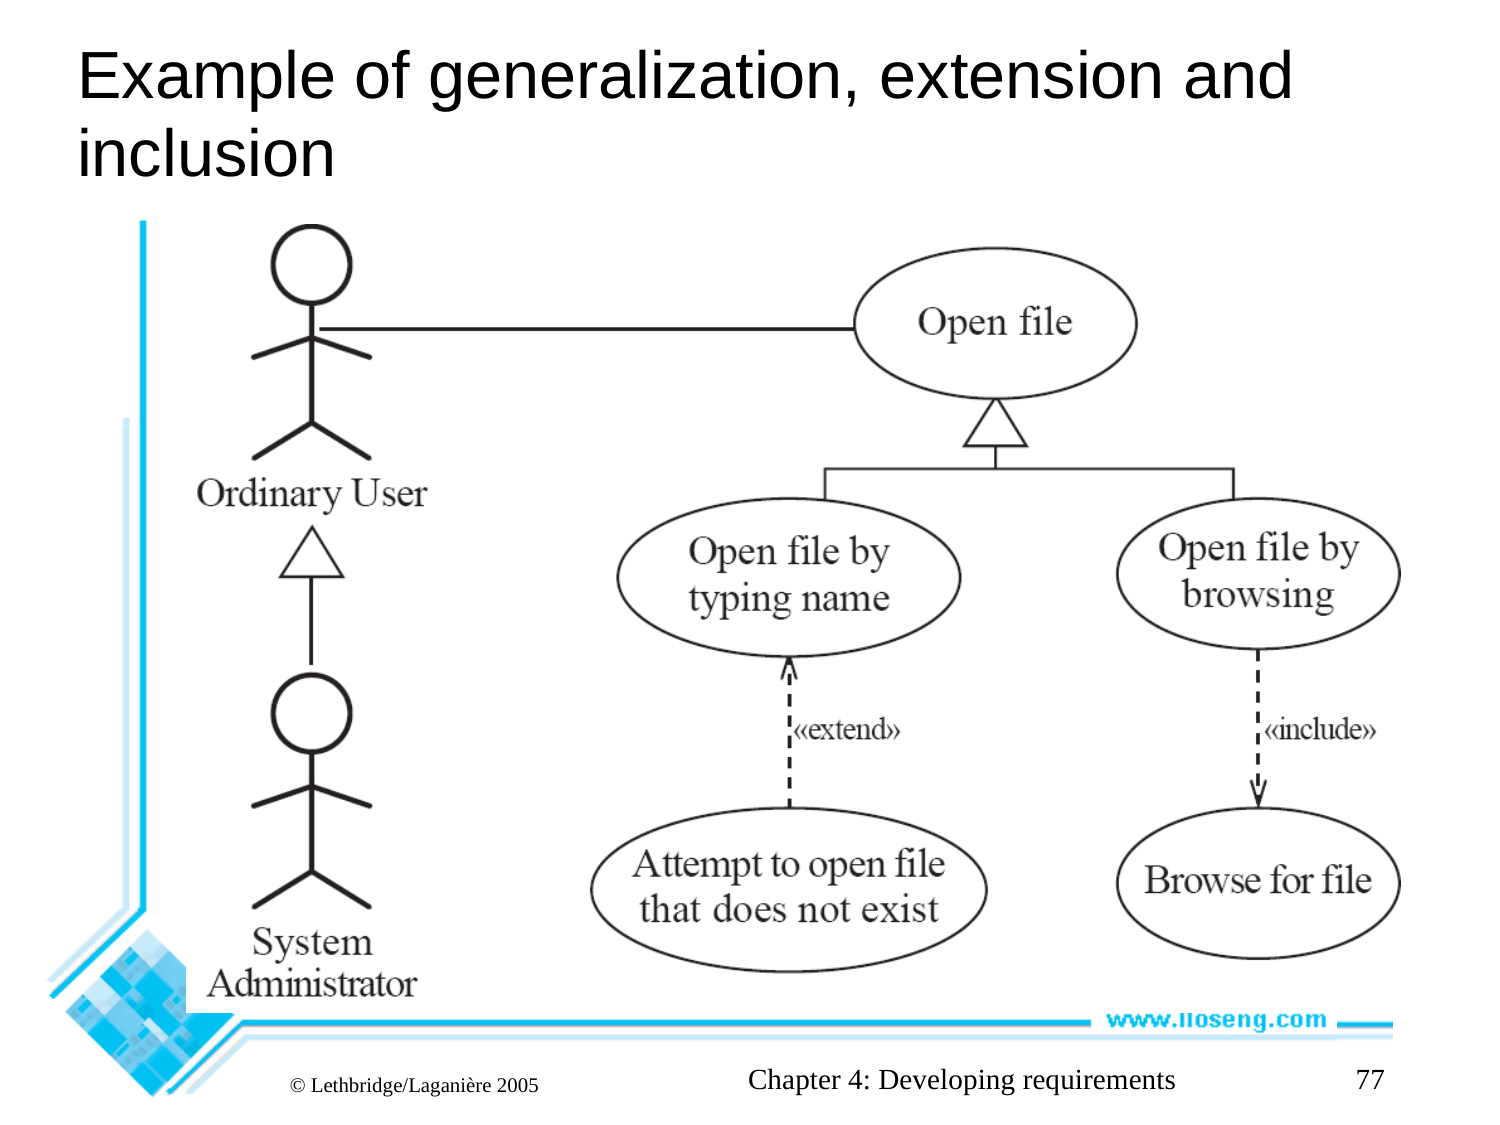

# Example of generalization, extension and inclusion
Chapter 4: Developing requirements
© Lethbridge/Laganière 2005